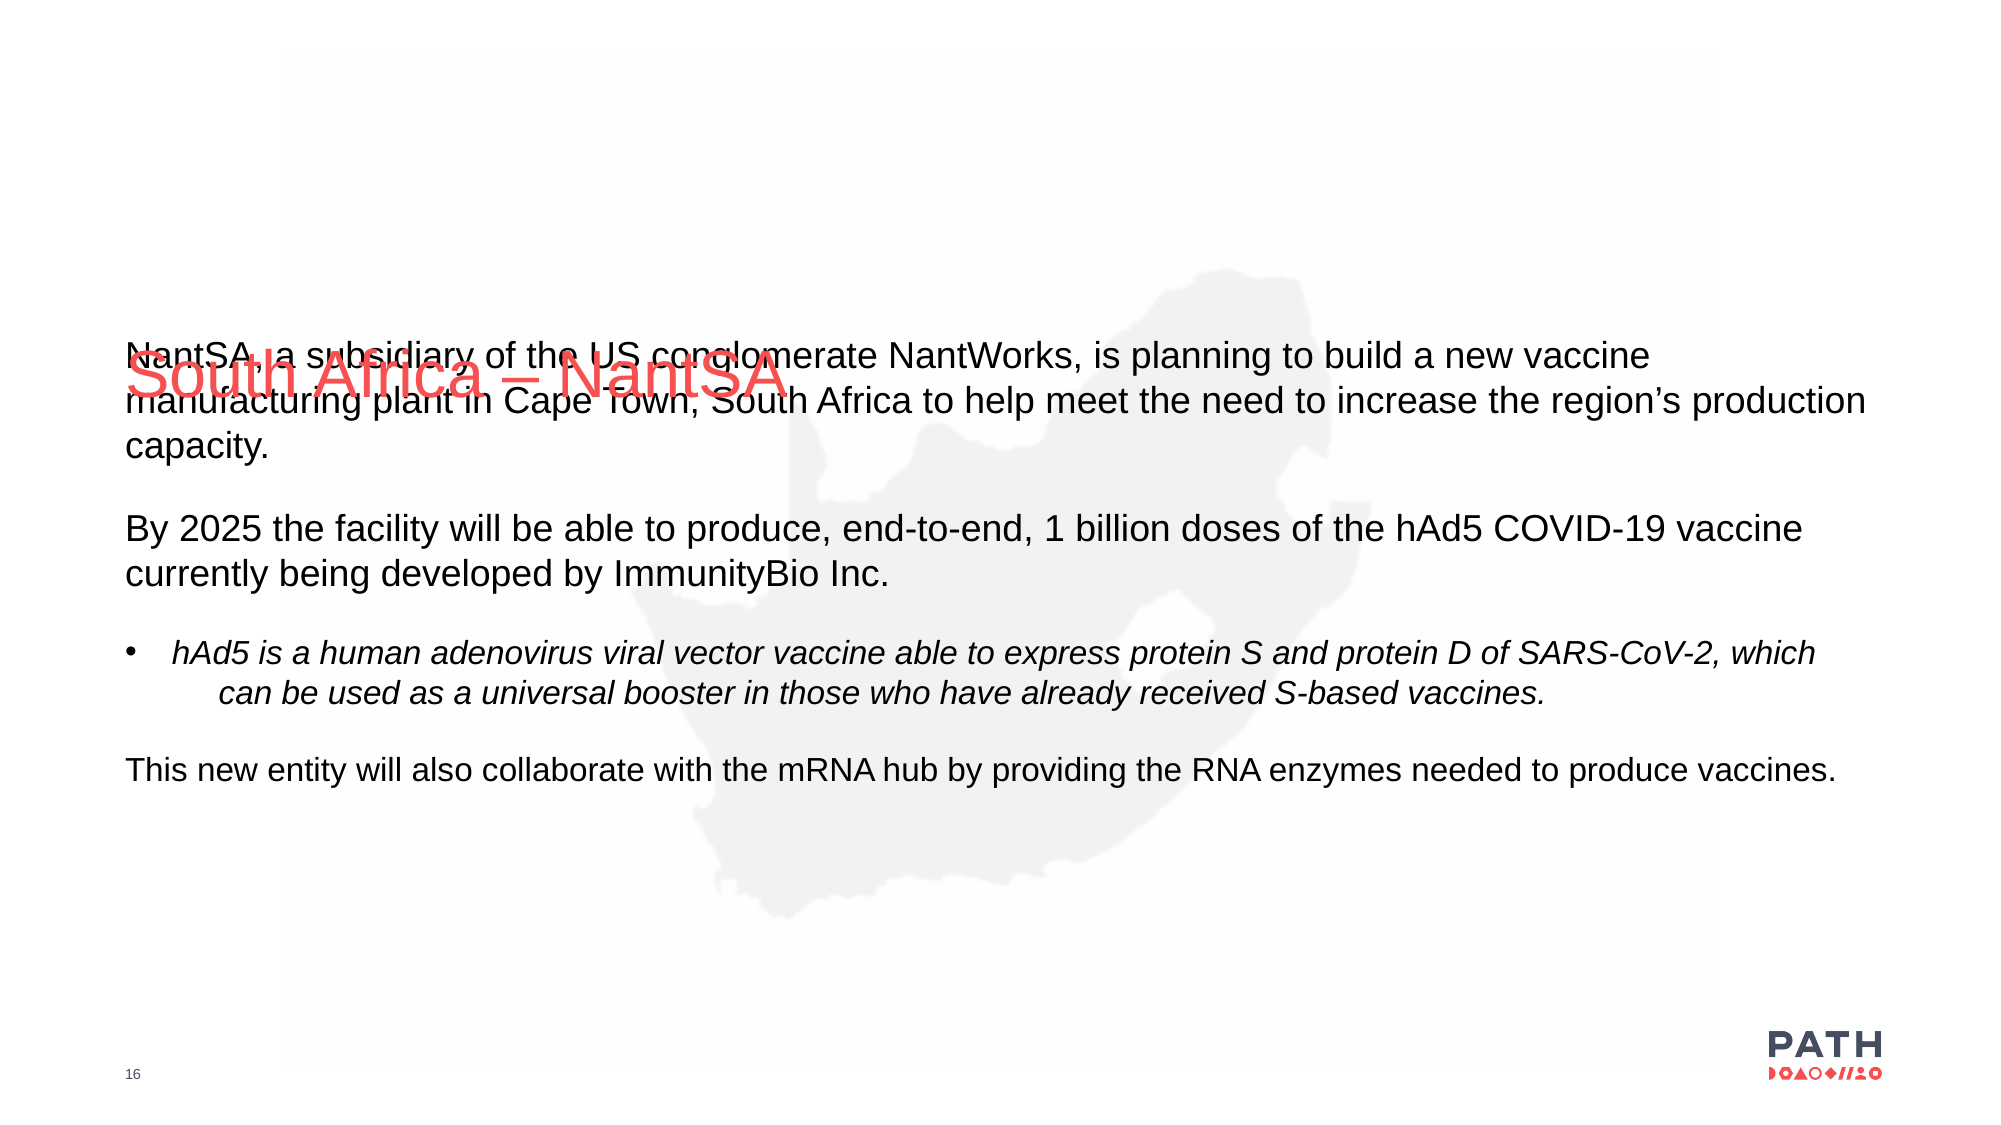

# NantSA, a subsidiary of the US conglomerate NantWorks, is planning to build a new vaccine manufacturing plant in Cape Town, South Africa to help meet the need to increase the region’s production capacity.
By 2025 the facility will be able to produce, end-to-end, 1 billion doses of the hAd5 COVID-19 vaccine currently being developed by ImmunityBio Inc.
hAd5 is a human adenovirus viral vector vaccine able to express protein S and protein D of SARS-CoV-2, which can be used as a universal booster in those who have already received S-based vaccines.
This new entity will also collaborate with the mRNA hub by providing the RNA enzymes needed to produce vaccines.
South Africa – NantSA